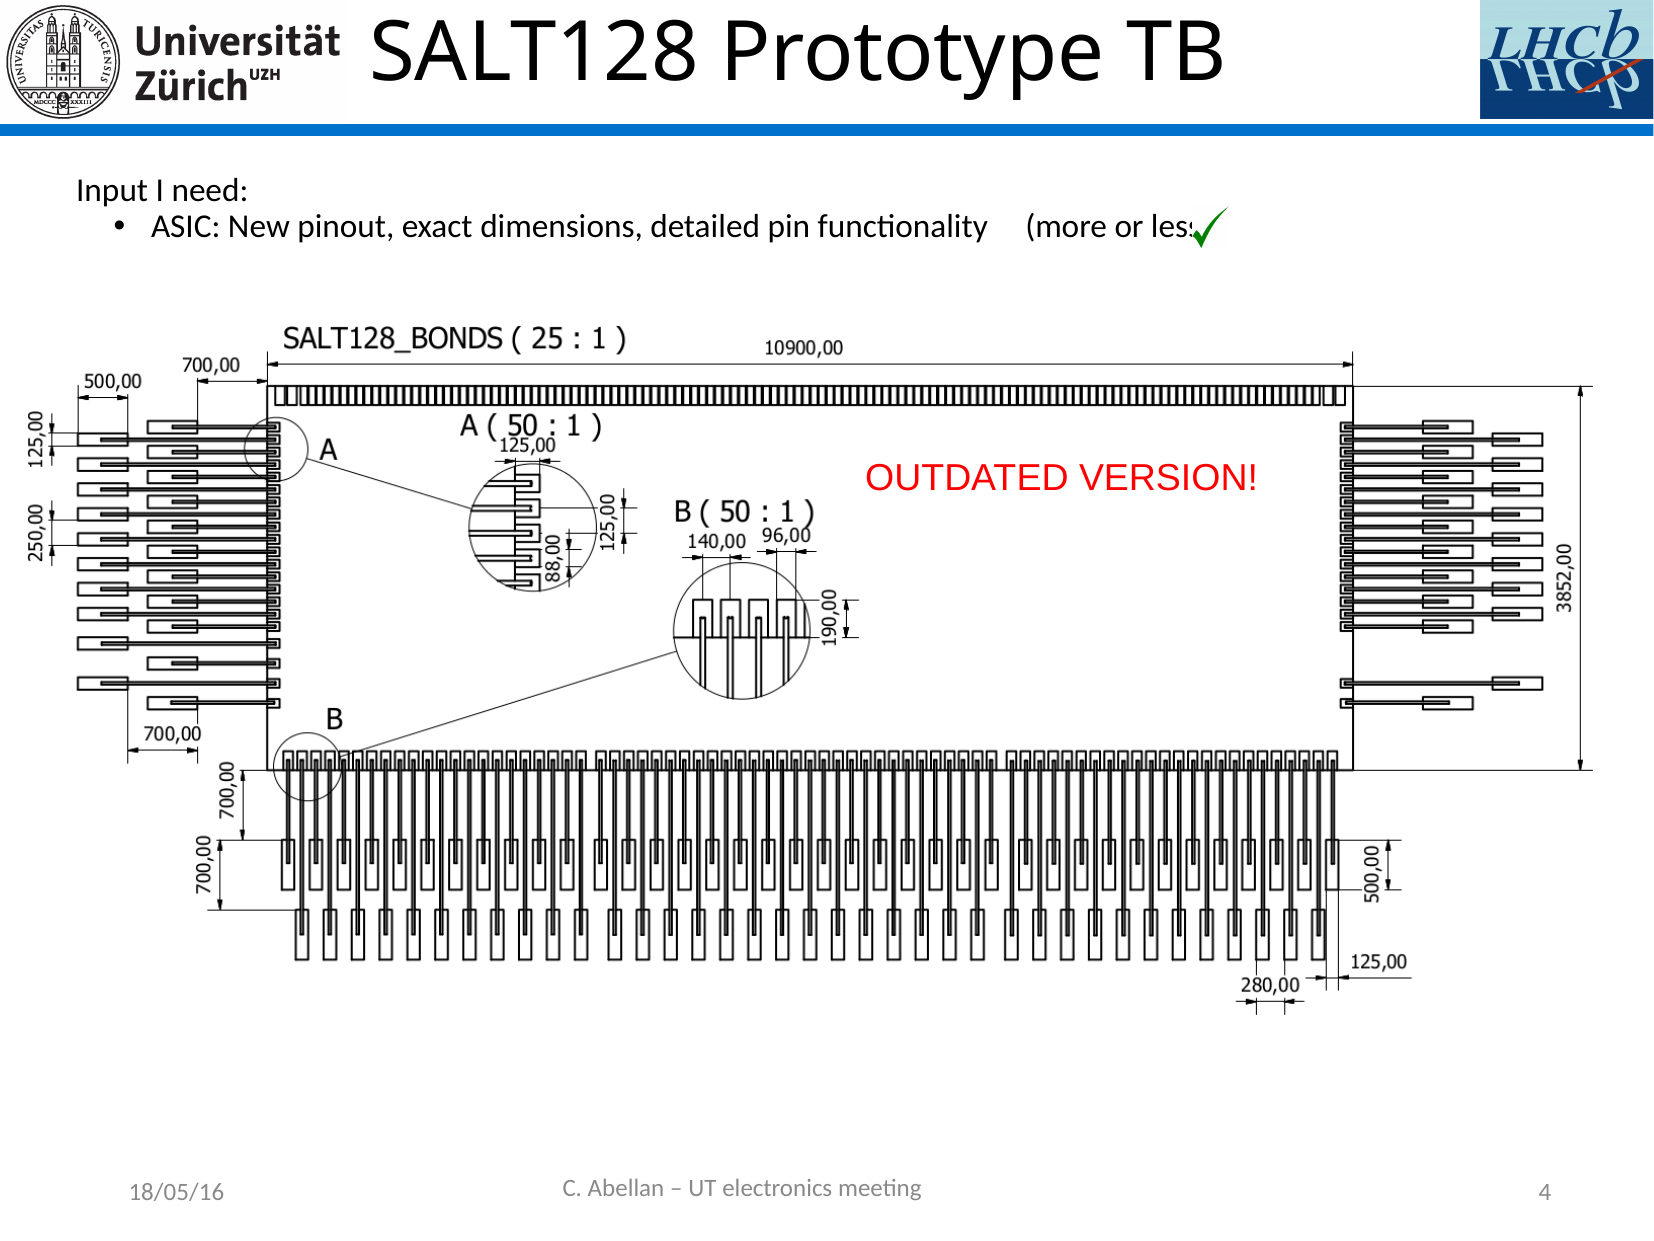

# SALT128 Prototype TB
Input I need:
ASIC: New pinout, exact dimensions, detailed pin functionality (more or less)
OUTDATED VERSION!
C. Abellan
30/01/15
4